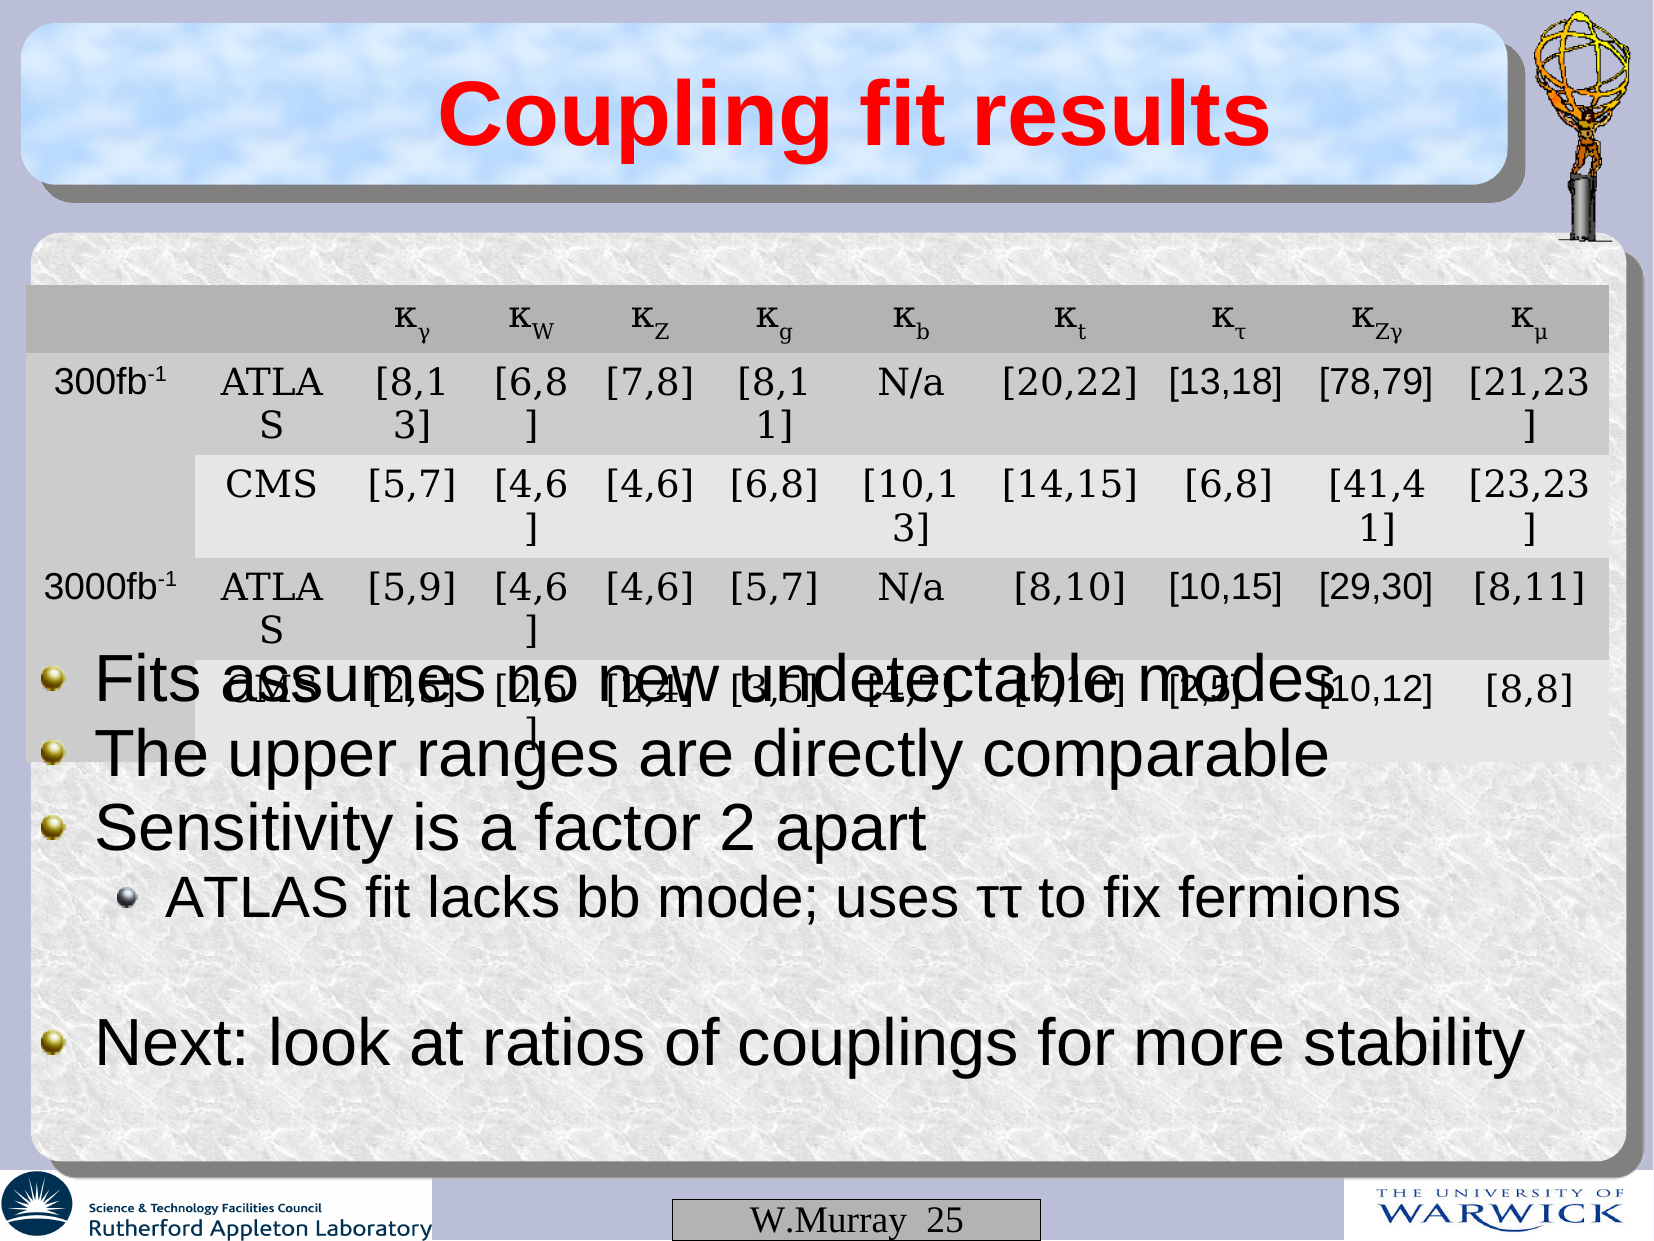

# Coupling fit results
| | | κγ | κW | κZ | κg | κb | κt | κτ | κZγ | κμ |
| --- | --- | --- | --- | --- | --- | --- | --- | --- | --- | --- |
| 300fb-1 | ATLAS | [8,13] | [6,8] | [7,8] | [8,11] | N/a | [20,22] | [13,18] | [78,79] | [21,23] |
| | CMS | [5,7] | [4,6] | [4,6] | [6,8] | [10,13] | [14,15] | [6,8] | [41,41] | [23,23] |
| 3000fb-1 | ATLAS | [5,9] | [4,6] | [4,6] | [5,7] | N/a | [8,10] | [10,15] | [29,30] | [8,11] |
| | CMS | [2,5] | [2,5] | [2,4] | [3,5] | [4,7] | [7,10] | [2,5] | [10,12] | [8,8] |
Fits assumes no new undetectable modes
The upper ranges are directly comparable
Sensitivity is a factor 2 apart
ATLAS fit lacks bb mode; uses ττ to fix fermions
Next: look at ratios of couplings for more stability